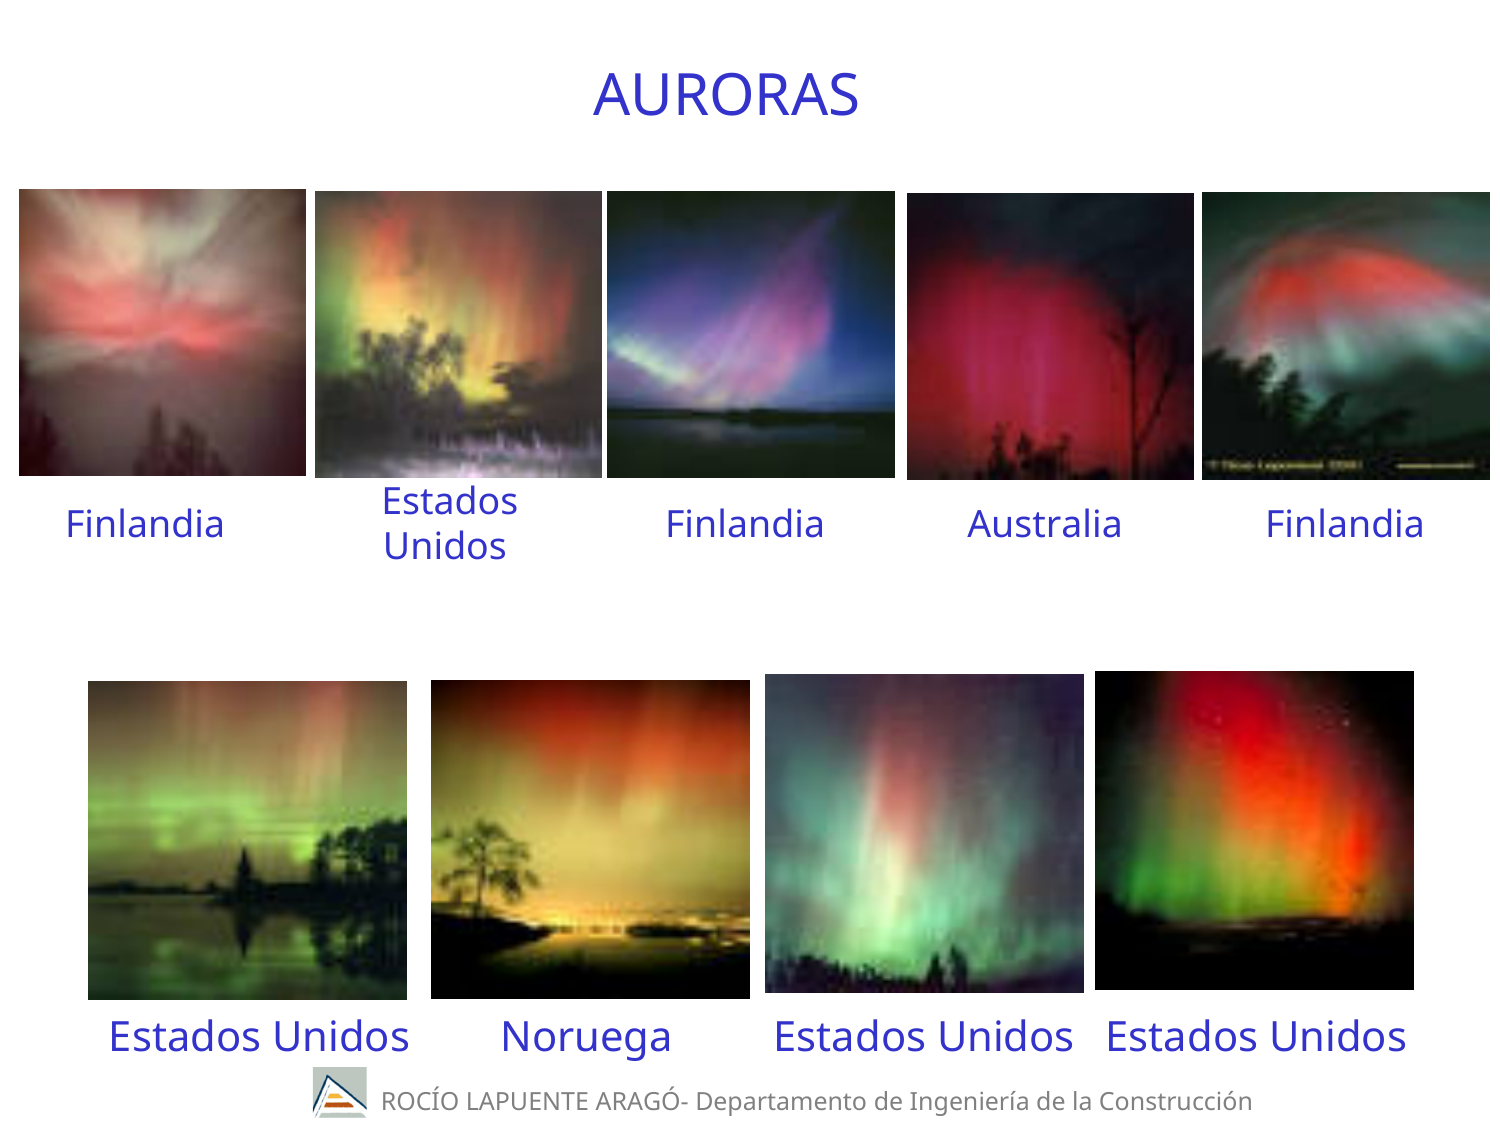

AURORAS
| Finlandia | Estados Unidos | Finlandia | Australia | Finlandia |
| --- | --- | --- | --- | --- |
| Estados Unidos | Noruega | Estados Unidos | Estados Unidos |
| --- | --- | --- | --- |